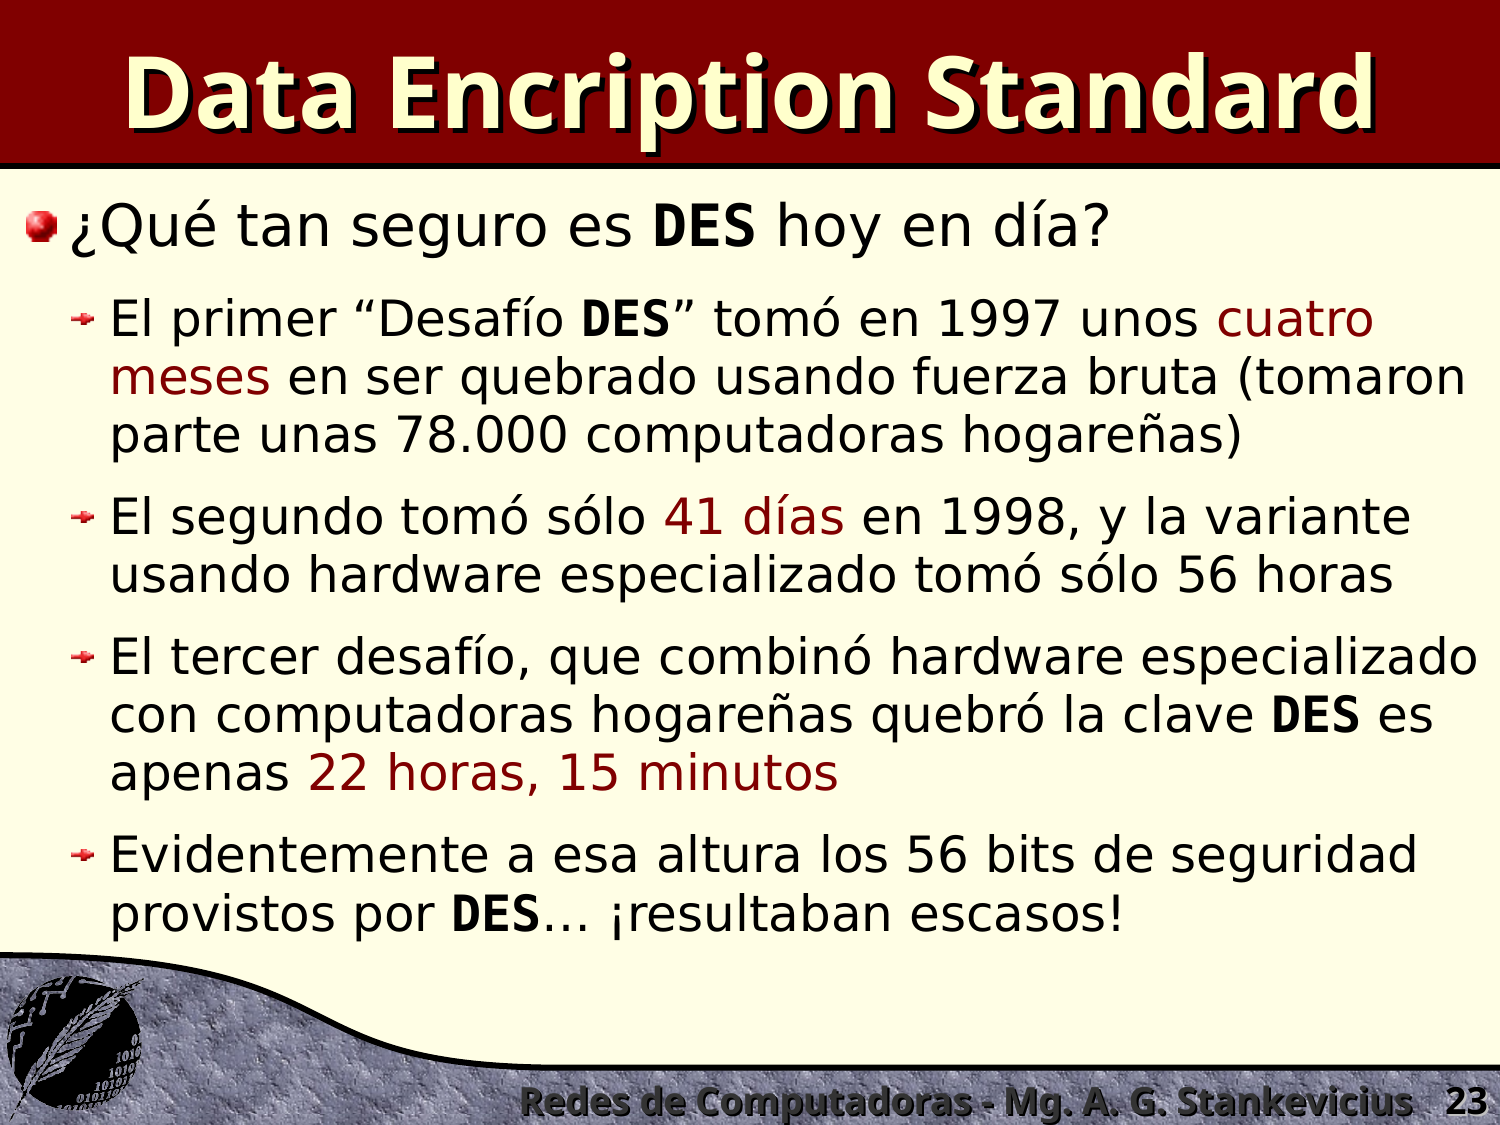

# Data Encription Standard
¿Qué tan seguro es DES hoy en día?
El primer “Desafío DES” tomó en 1997 unos cuatro meses en ser quebrado usando fuerza bruta (tomaron parte unas 78.000 computadoras hogareñas)
El segundo tomó sólo 41 días en 1998, y la variante usando hardware especializado tomó sólo 56 horas
El tercer desafío, que combinó hardware especializado con computadoras hogareñas quebró la clave DES es apenas 22 horas, 15 minutos
Evidentemente a esa altura los 56 bits de seguridad provistos por DES… ¡resultaban escasos!
23